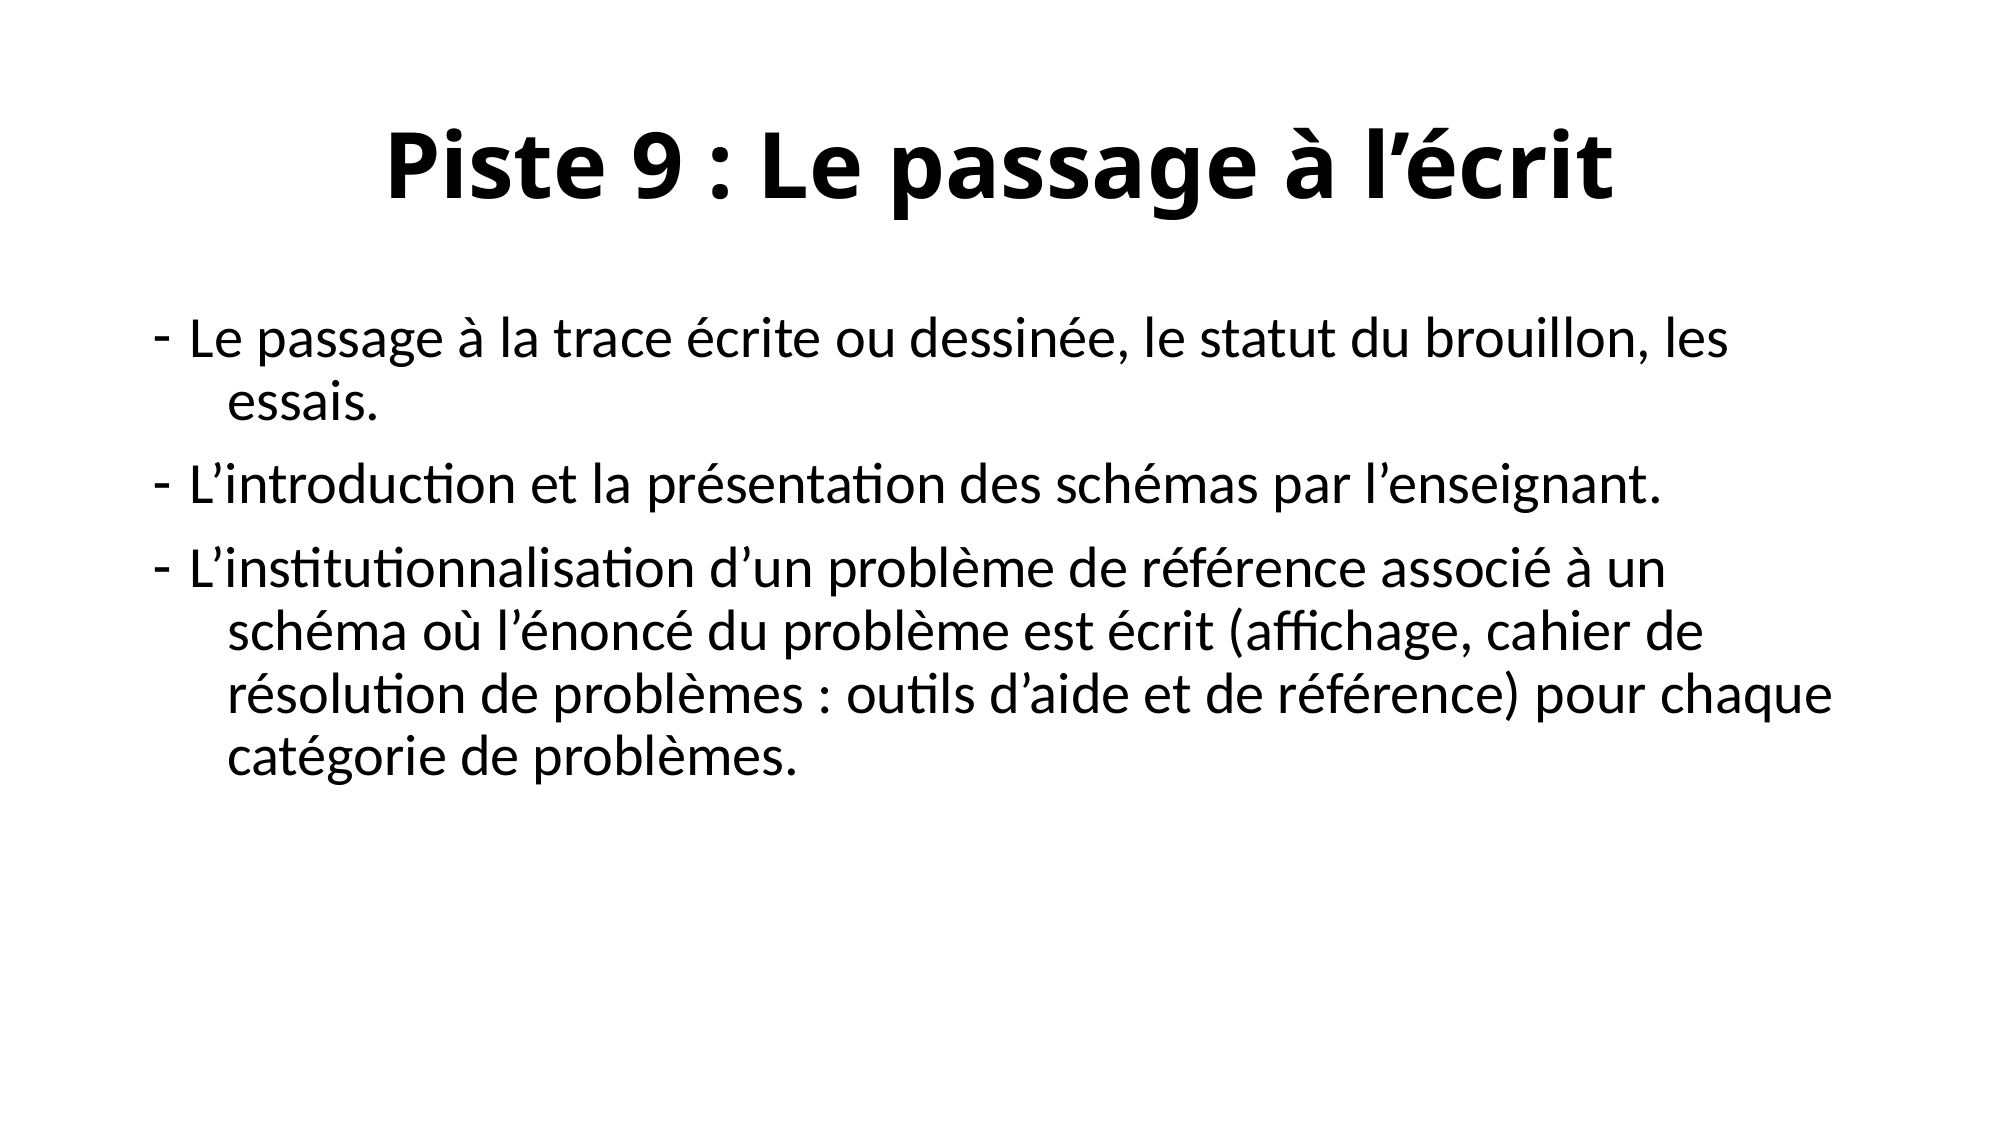

# Piste 9 : Le passage à l’écrit
Le passage à la trace écrite ou dessinée, le statut du brouillon, les essais.
L’introduction et la présentation des schémas par l’enseignant.
L’institutionnalisation d’un problème de référence associé à un schéma où l’énoncé du problème est écrit (affichage, cahier de résolution de problèmes : outils d’aide et de référence) pour chaque catégorie de problèmes.